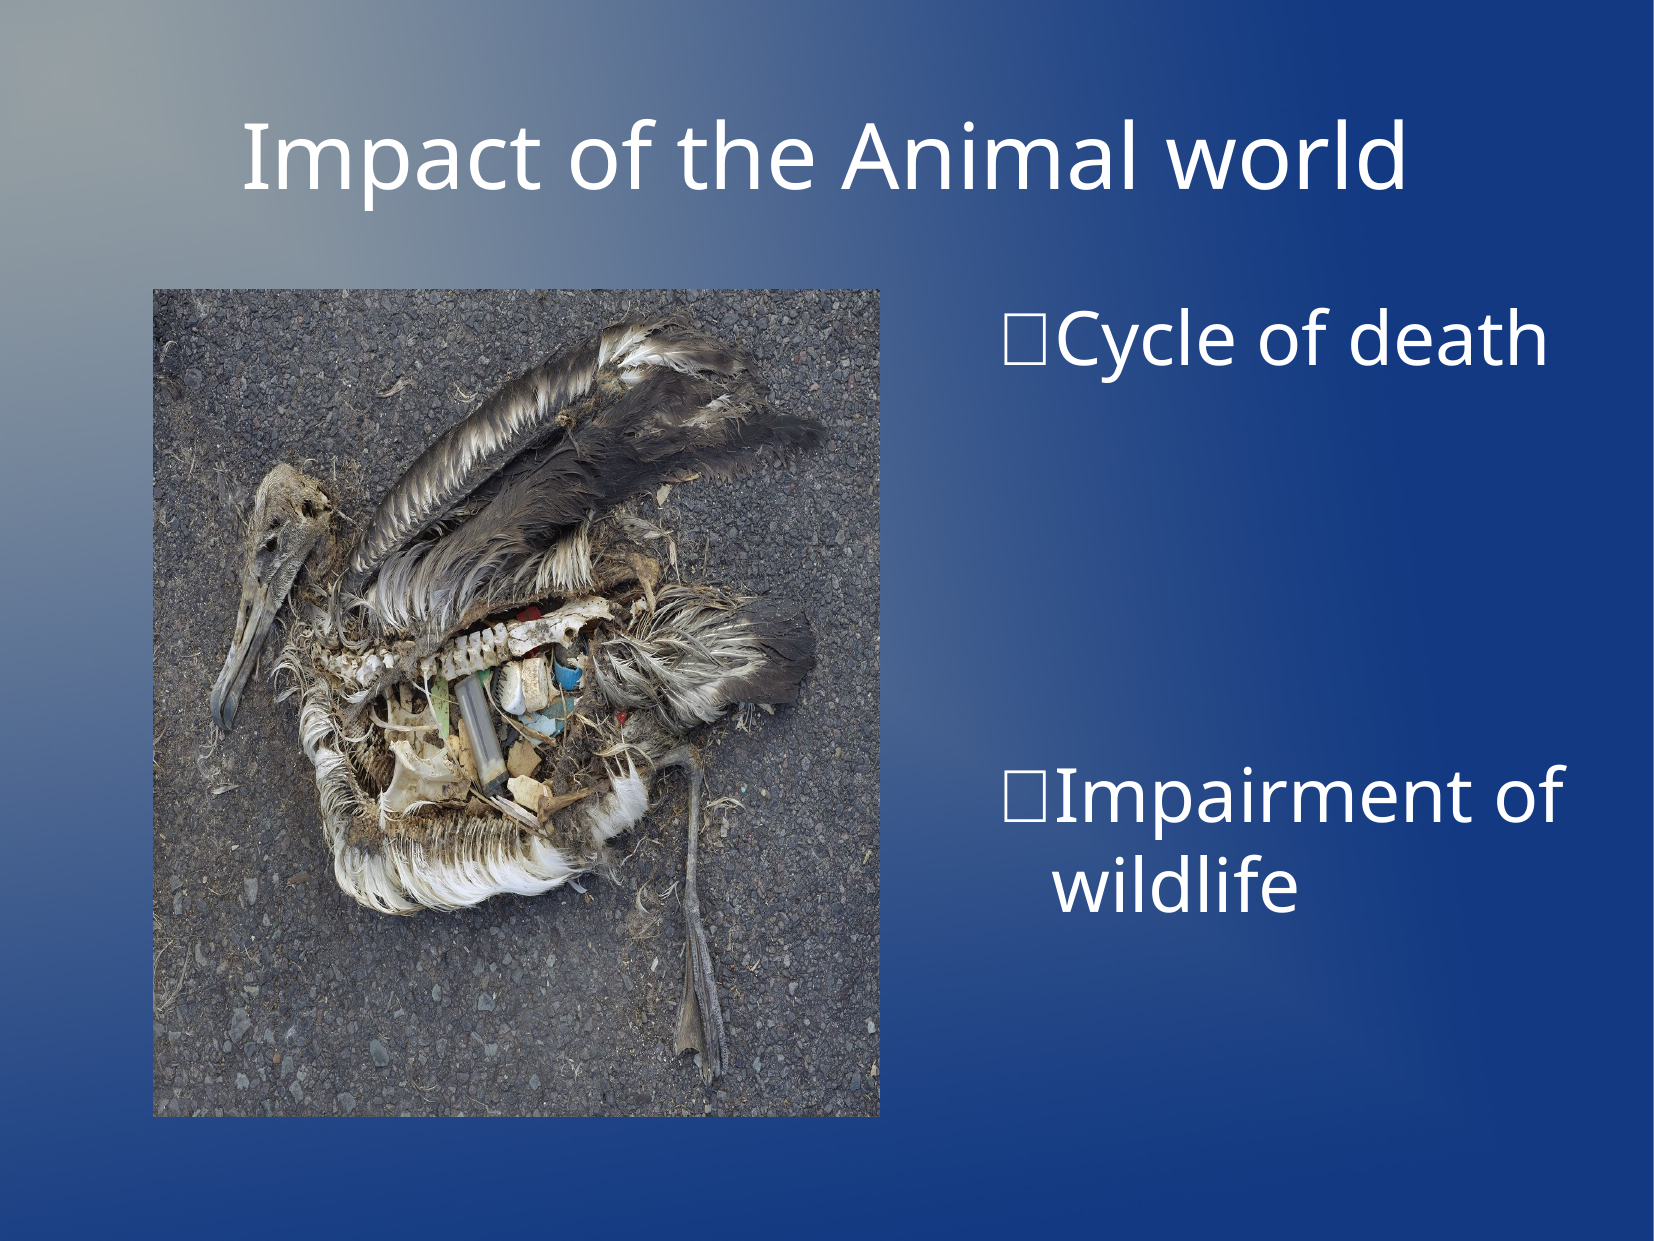

# Impact of the Animal world
Cycle of death
Impairment of wildlife